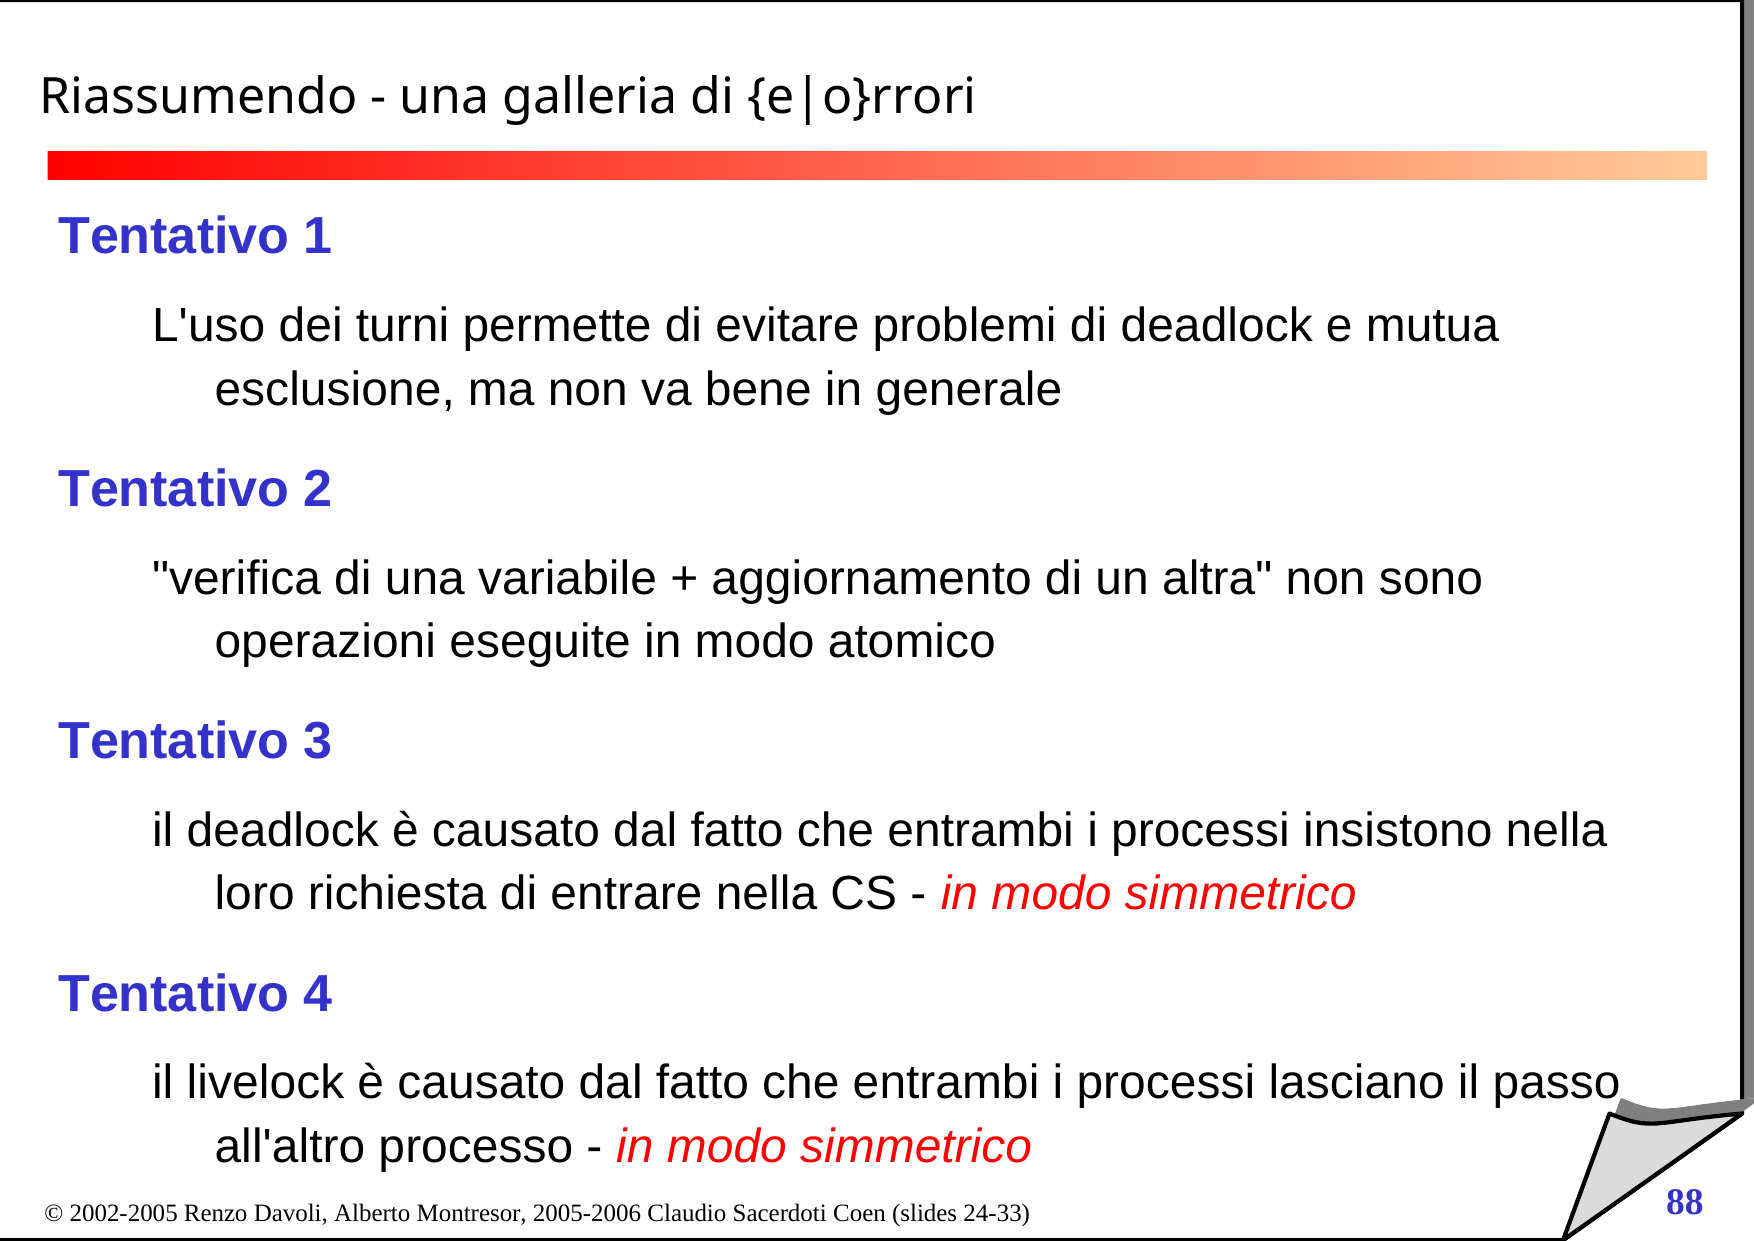

# Riassumendo - una galleria di {e|o}rrori
Tentativo 1
L'uso dei turni permette di evitare problemi di deadlock e mutua esclusione, ma non va bene in generale
Tentativo 2
"verifica di una variabile + aggiornamento di un altra" non sono operazioni eseguite in modo atomico
Tentativo 3
il deadlock è causato dal fatto che entrambi i processi insistono nella loro richiesta di entrare nella CS - in modo simmetrico
Tentativo 4
il livelock è causato dal fatto che entrambi i processi lasciano il passo all'altro processo - in modo simmetrico